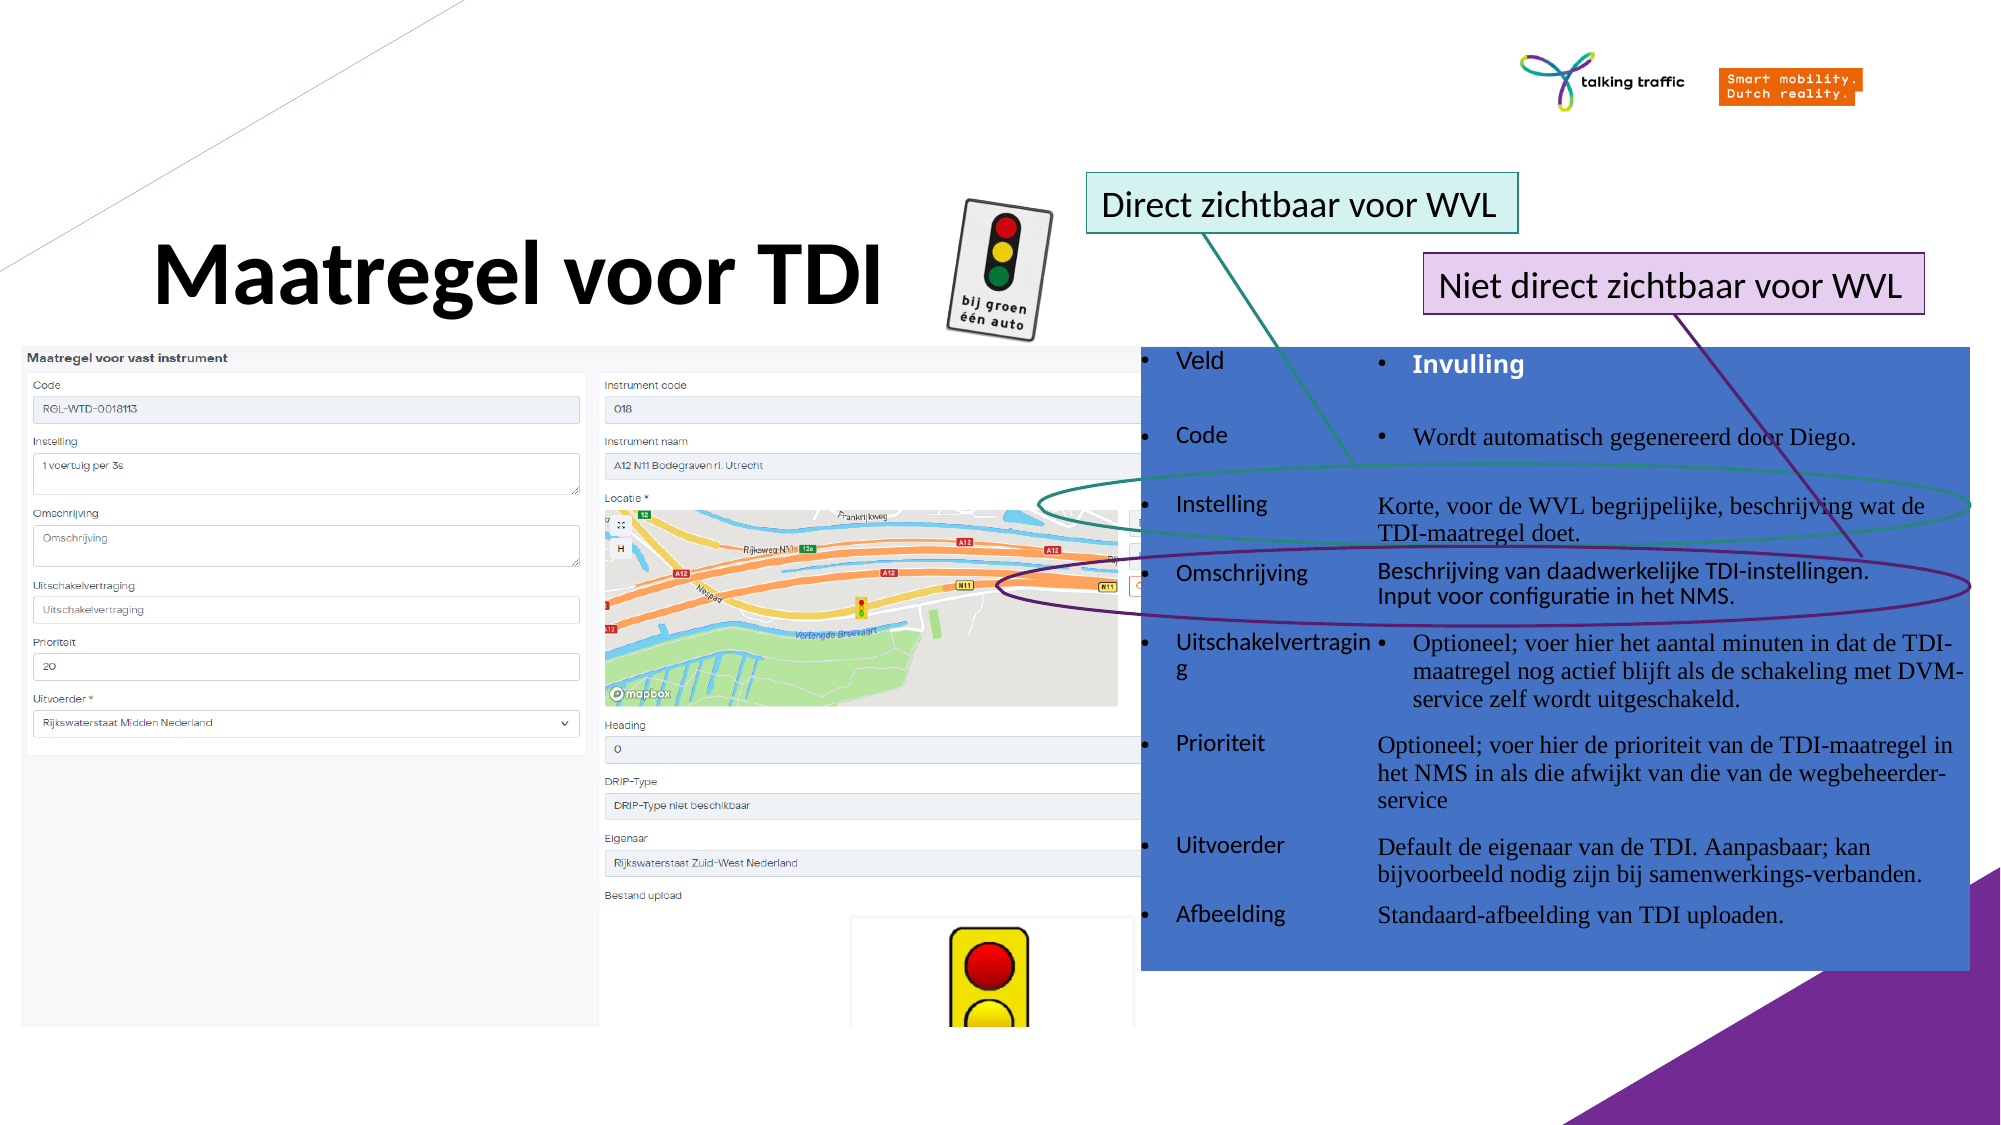

# Maatregel voor TDI
Direct zichtbaar voor WVL
Niet direct zichtbaar voor WVL
| Veld | Invulling |
| --- | --- |
| Code | Wordt automatisch gegenereerd door Diego. |
| Instelling | Korte, voor de WVL begrijpelijke, beschrijving wat de TDI-maatregel doet. |
| Omschrijving | Beschrijving van daadwerkelijke TDI-instellingen. Input voor configuratie in het NMS. |
| Uitschakelvertraging | Optioneel; voer hier het aantal minuten in dat de TDI-maatregel nog actief blijft als de schakeling met DVM-service zelf wordt uitgeschakeld. |
| Prioriteit | Optioneel; voer hier de prioriteit van de TDI-maatregel in het NMS in als die afwijkt van die van de wegbeheerder-service |
| Uitvoerder | Default de eigenaar van de TDI. Aanpasbaar; kan bijvoorbeeld nodig zijn bij samenwerkings-verbanden. |
| Afbeelding | Standaard-afbeelding van TDI uploaden. |
Tekstuele toelichting
59